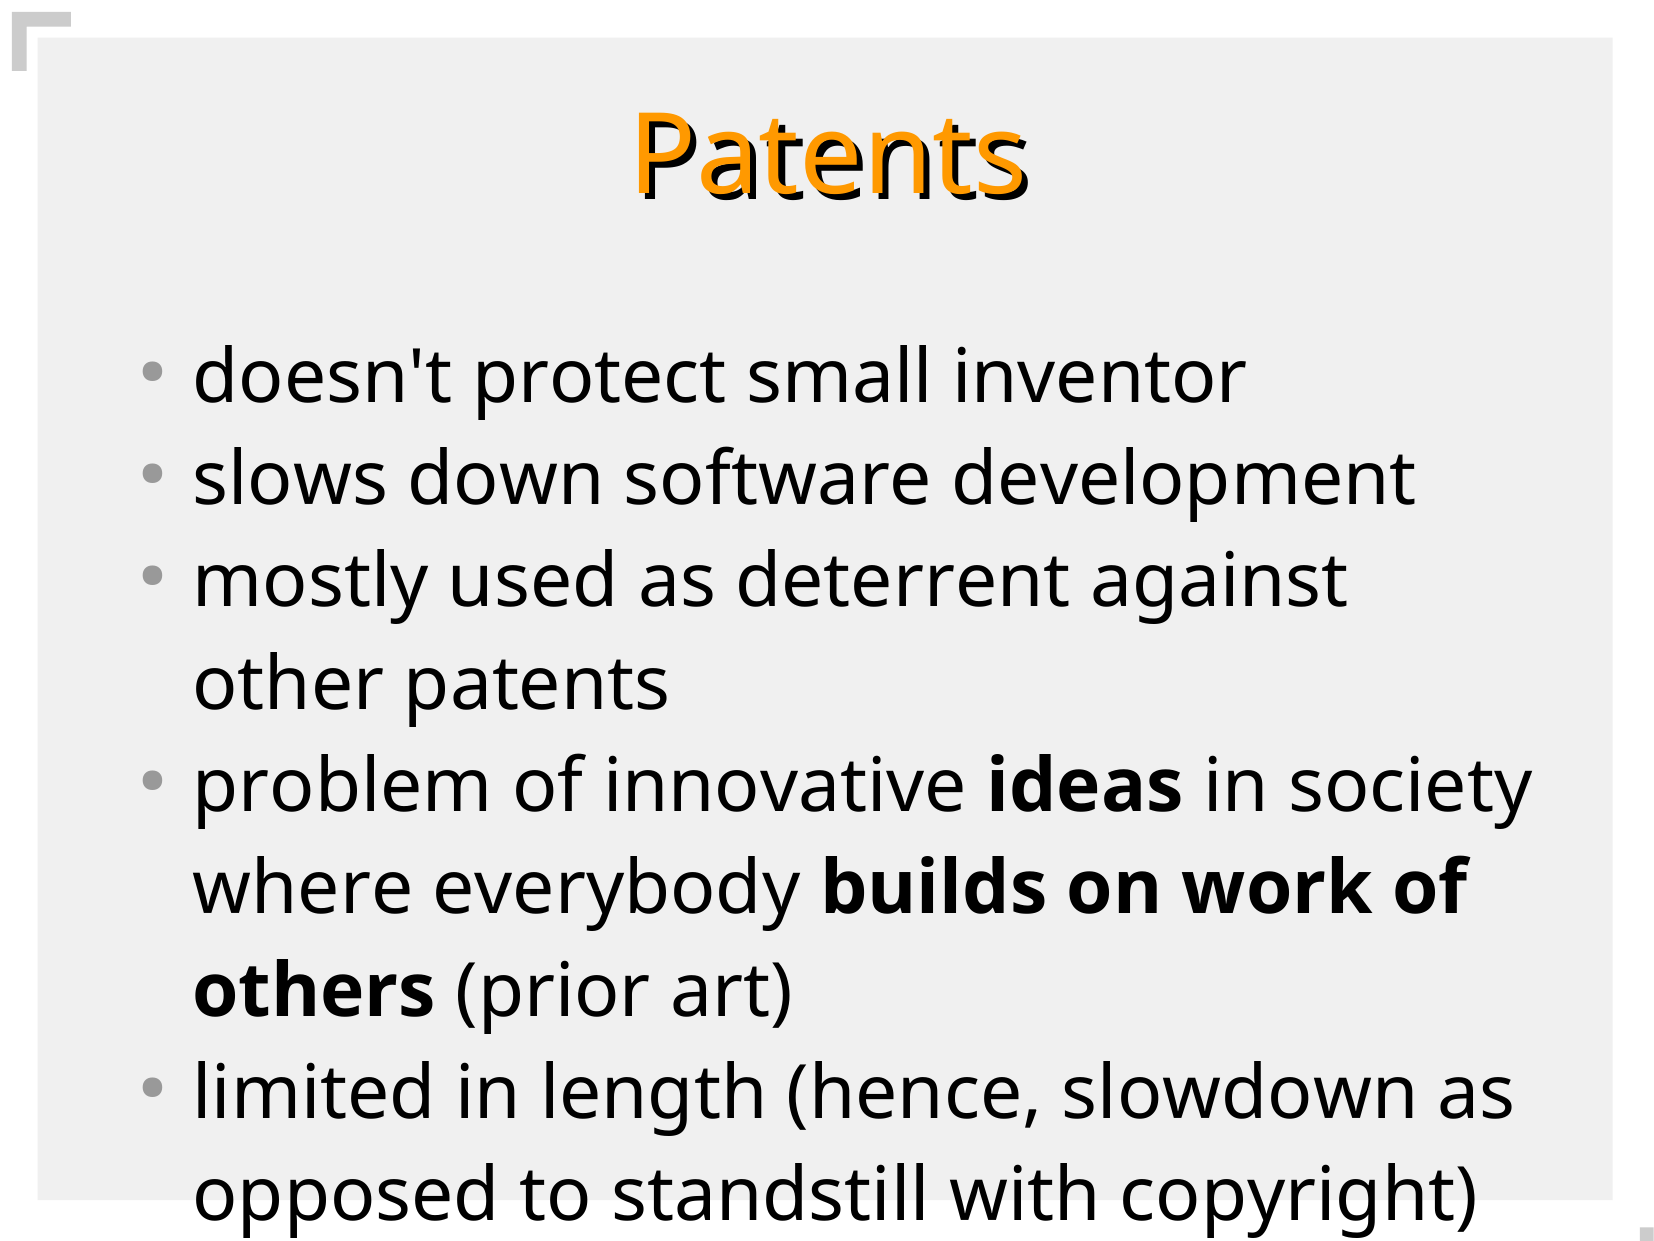

# Patents
doesn't protect small inventor
slows down software development
mostly used as deterrent against other patents
problem of innovative ideas in society where everybody builds on work of others (prior art)
limited in length (hence, slowdown as opposed to standstill with copyright)